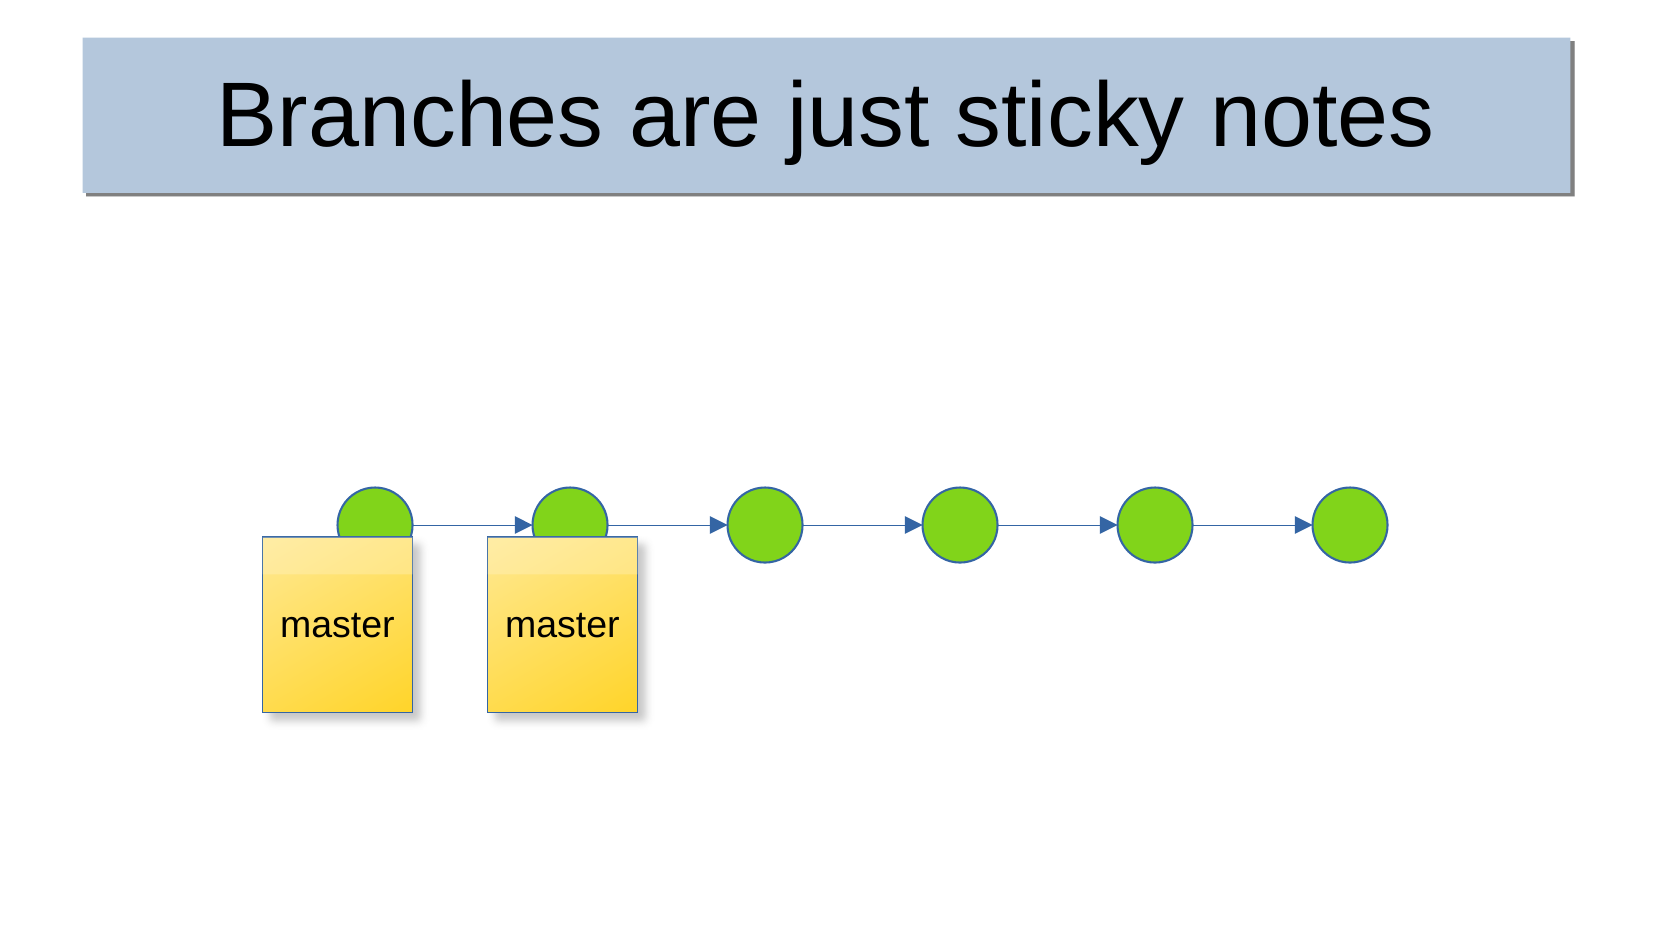

# Branches are just sticky notes
master
master